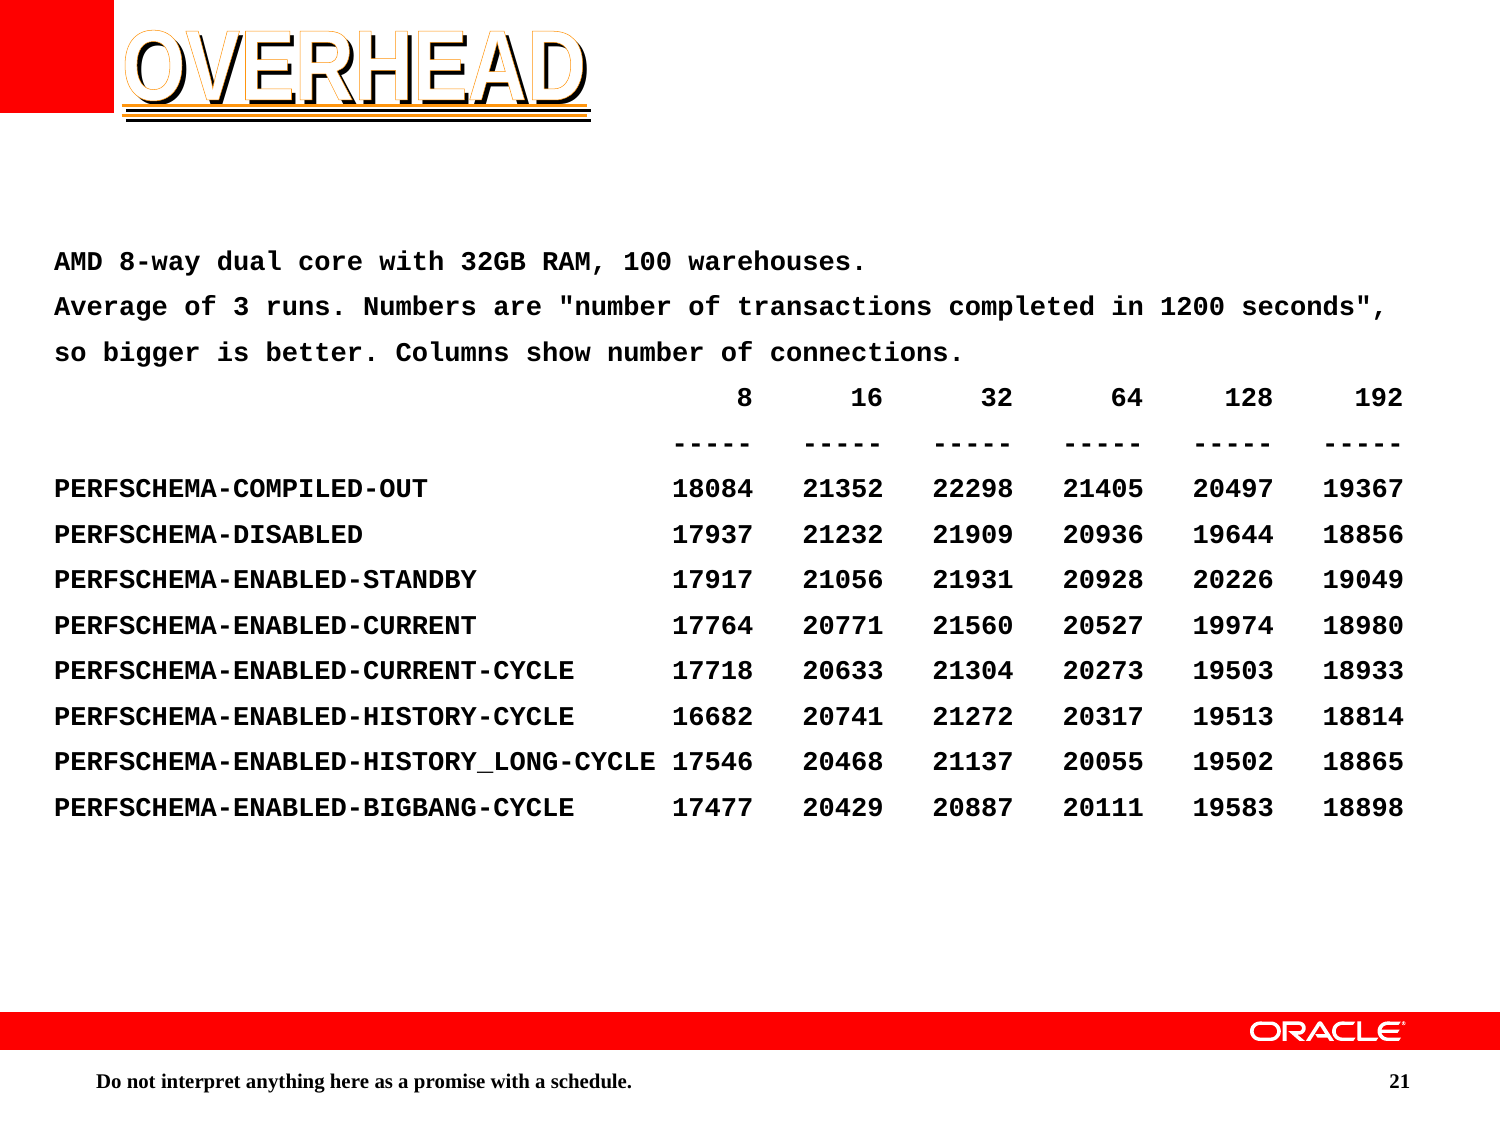

OVERHEAD
AMD 8-way dual core with 32GB RAM, 100 warehouses.
Average of 3 runs. Numbers are "number of transactions completed in 1200 seconds",
so bigger is better. Columns show number of connections.
 8 16 32 64 128 192
 ----- ----- ----- ----- ----- -----
PERFSCHEMA-COMPILED-OUT 18084 21352 22298 21405 20497 19367
PERFSCHEMA-DISABLED 17937 21232 21909 20936 19644 18856
PERFSCHEMA-ENABLED-STANDBY 17917 21056 21931 20928 20226 19049
PERFSCHEMA-ENABLED-CURRENT 17764 20771 21560 20527 19974 18980
PERFSCHEMA-ENABLED-CURRENT-CYCLE 17718 20633 21304 20273 19503 18933
PERFSCHEMA-ENABLED-HISTORY-CYCLE 16682 20741 21272 20317 19513 18814
PERFSCHEMA-ENABLED-HISTORY_LONG-CYCLE 17546 20468 21137 20055 19502 18865
PERFSCHEMA-ENABLED-BIGBANG-CYCLE 17477 20429 20887 20111 19583 18898